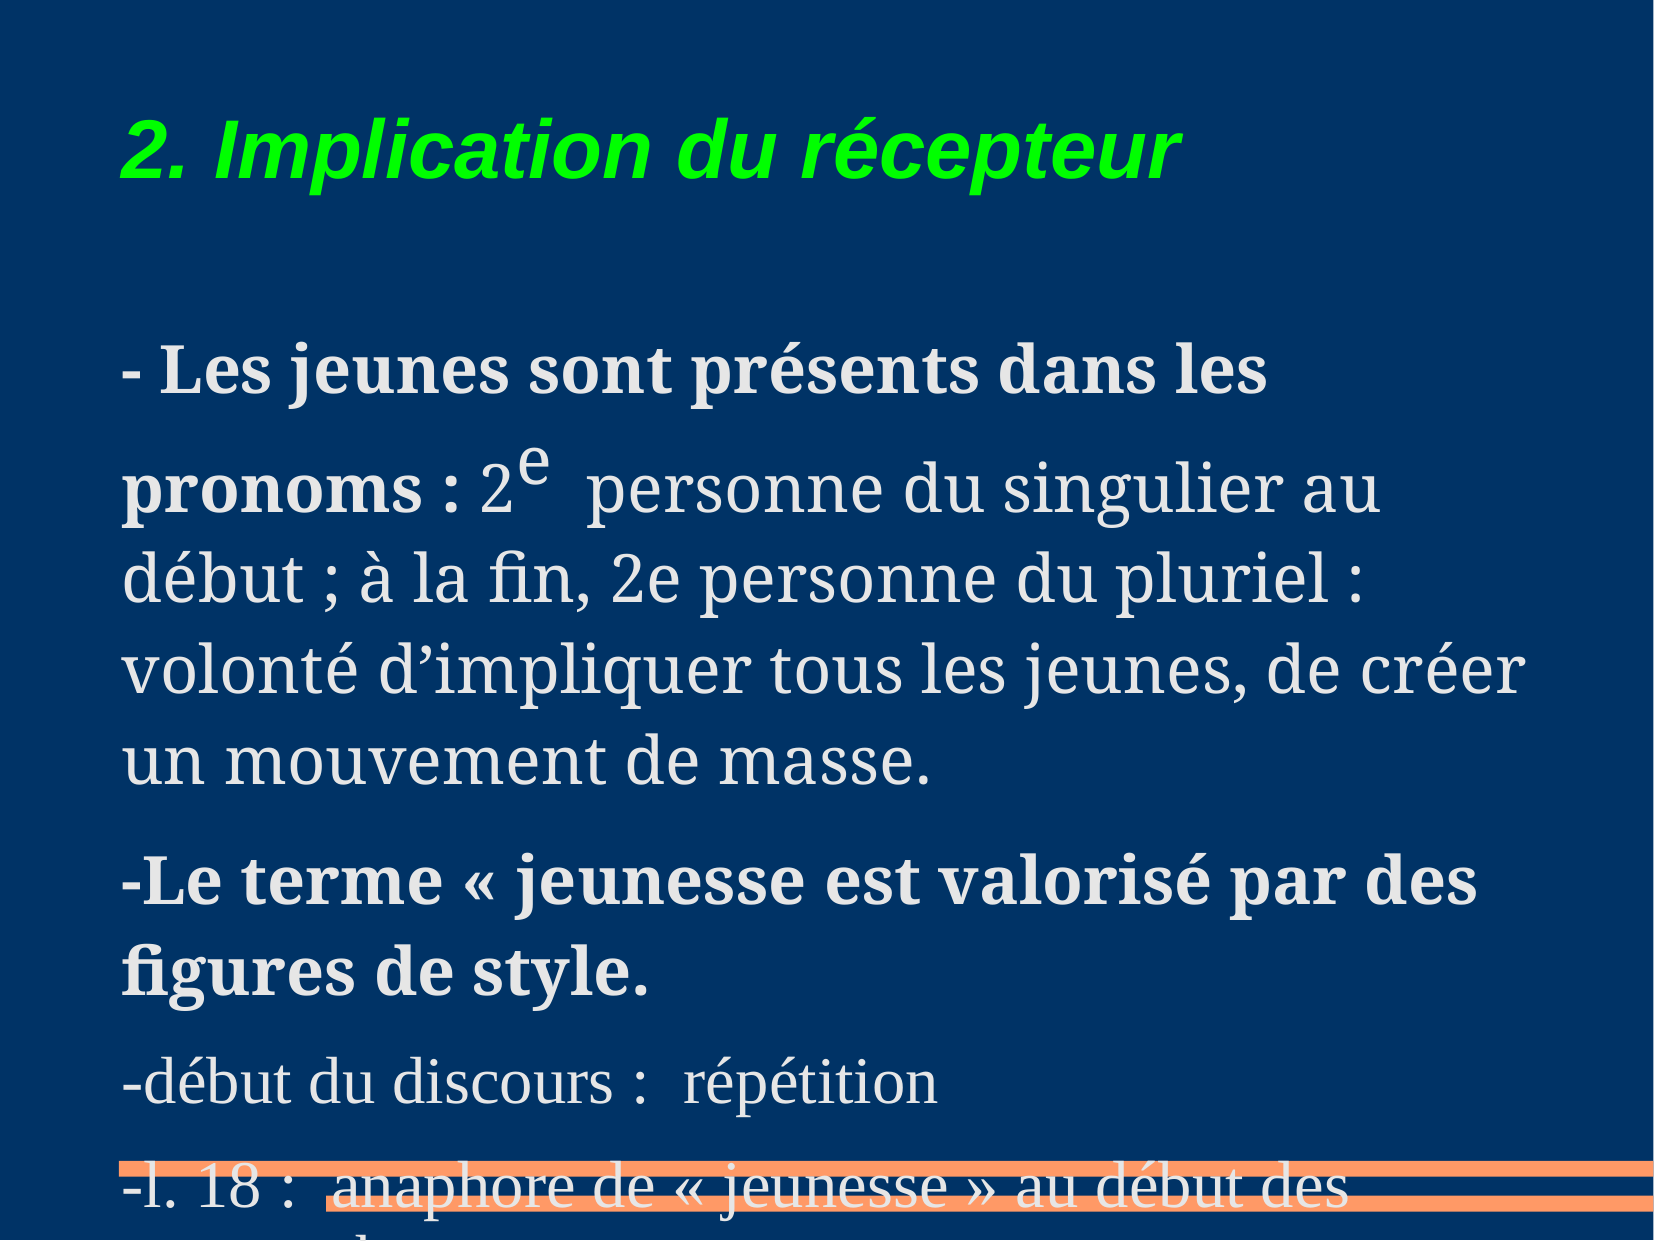

# 2. Implication du récepteur
- Les jeunes sont présents dans les pronoms : 2e personne du singulier au début ; à la fin, 2e personne du pluriel : volonté d’impliquer tous les jeunes, de créer un mouvement de masse.
-Le terme « jeunesse est valorisé par des figures de style.
-début du discours : répétition
-l. 18 : anaphore de « jeunesse » au début des paragraphes.